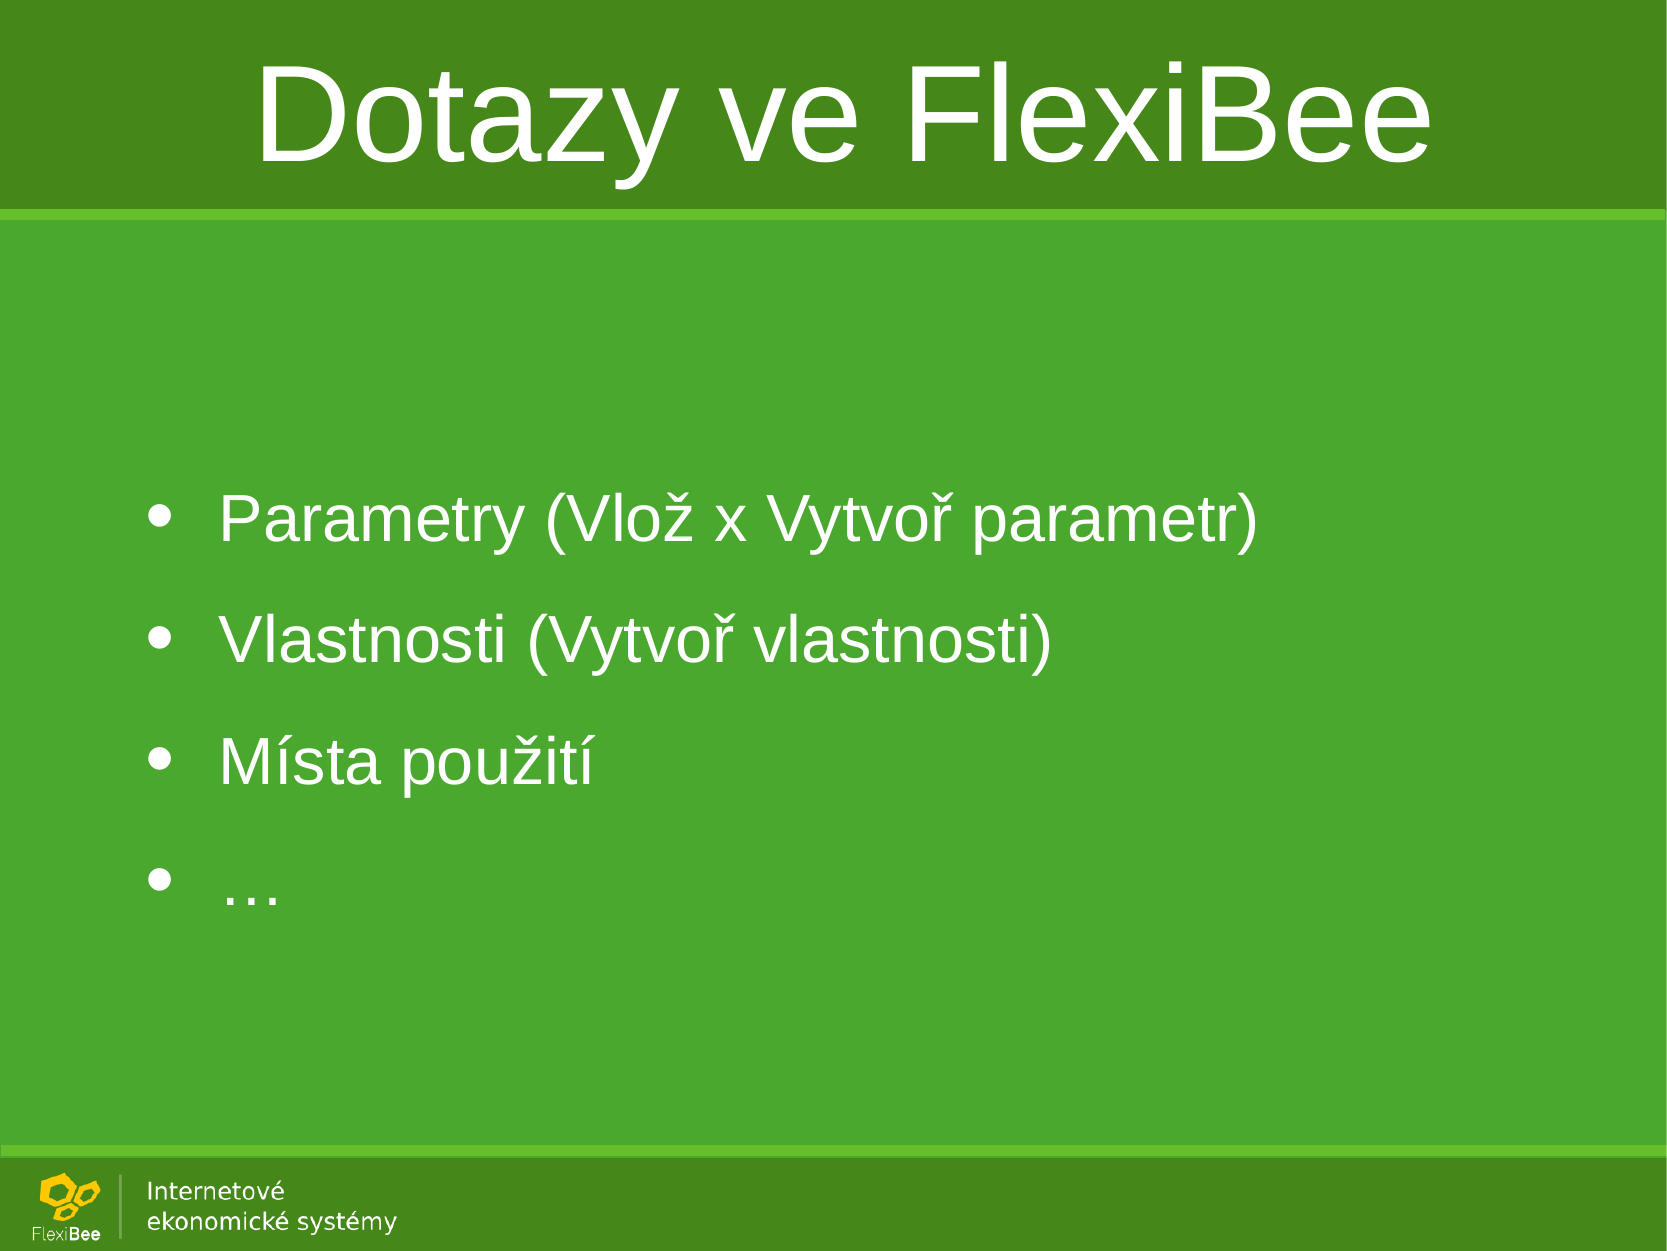

# Dotazy ve FlexiBee
Parametry (Vlož x Vytvoř parametr)
Vlastnosti (Vytvoř vlastnosti)
Místa použití
…